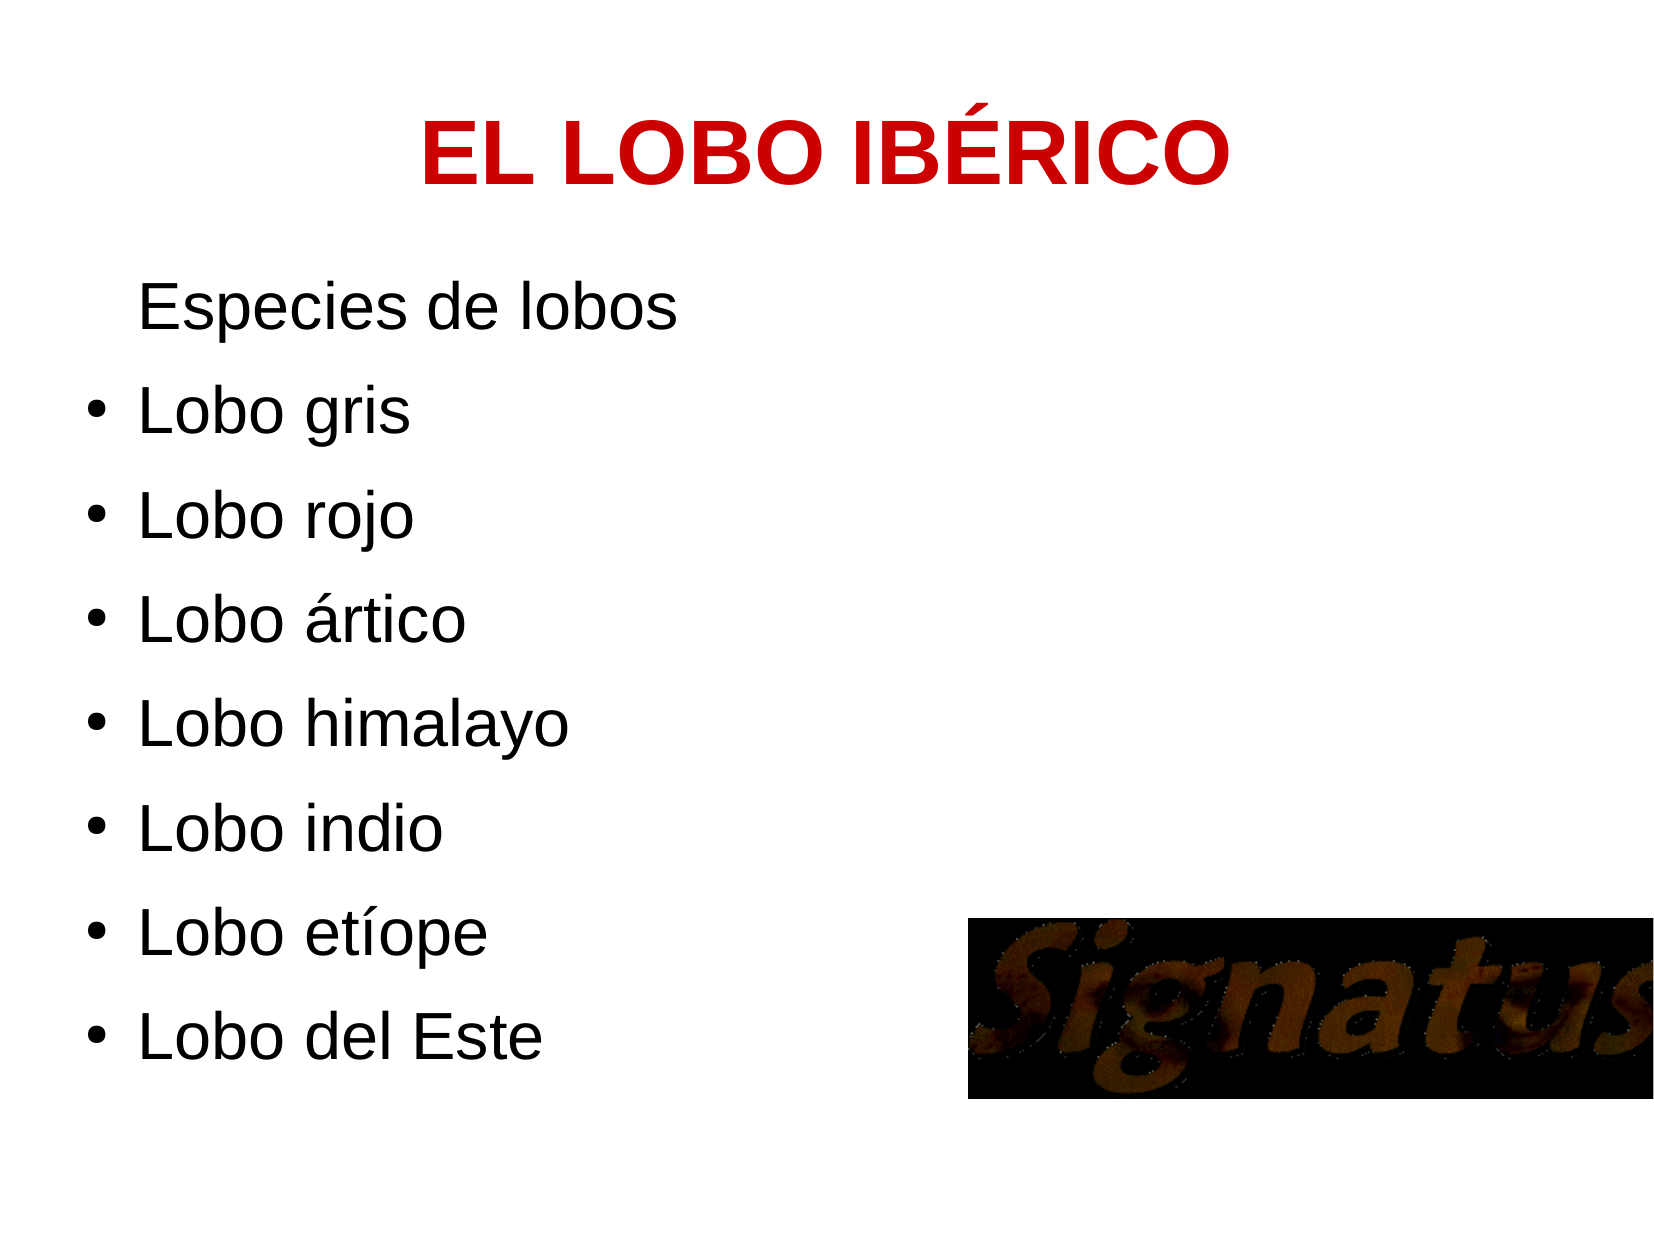

# EL LOBO IBÉRICO
Especies de lobos
Lobo gris
Lobo rojo
Lobo ártico
Lobo himalayo
Lobo indio
Lobo etíope
Lobo del Este